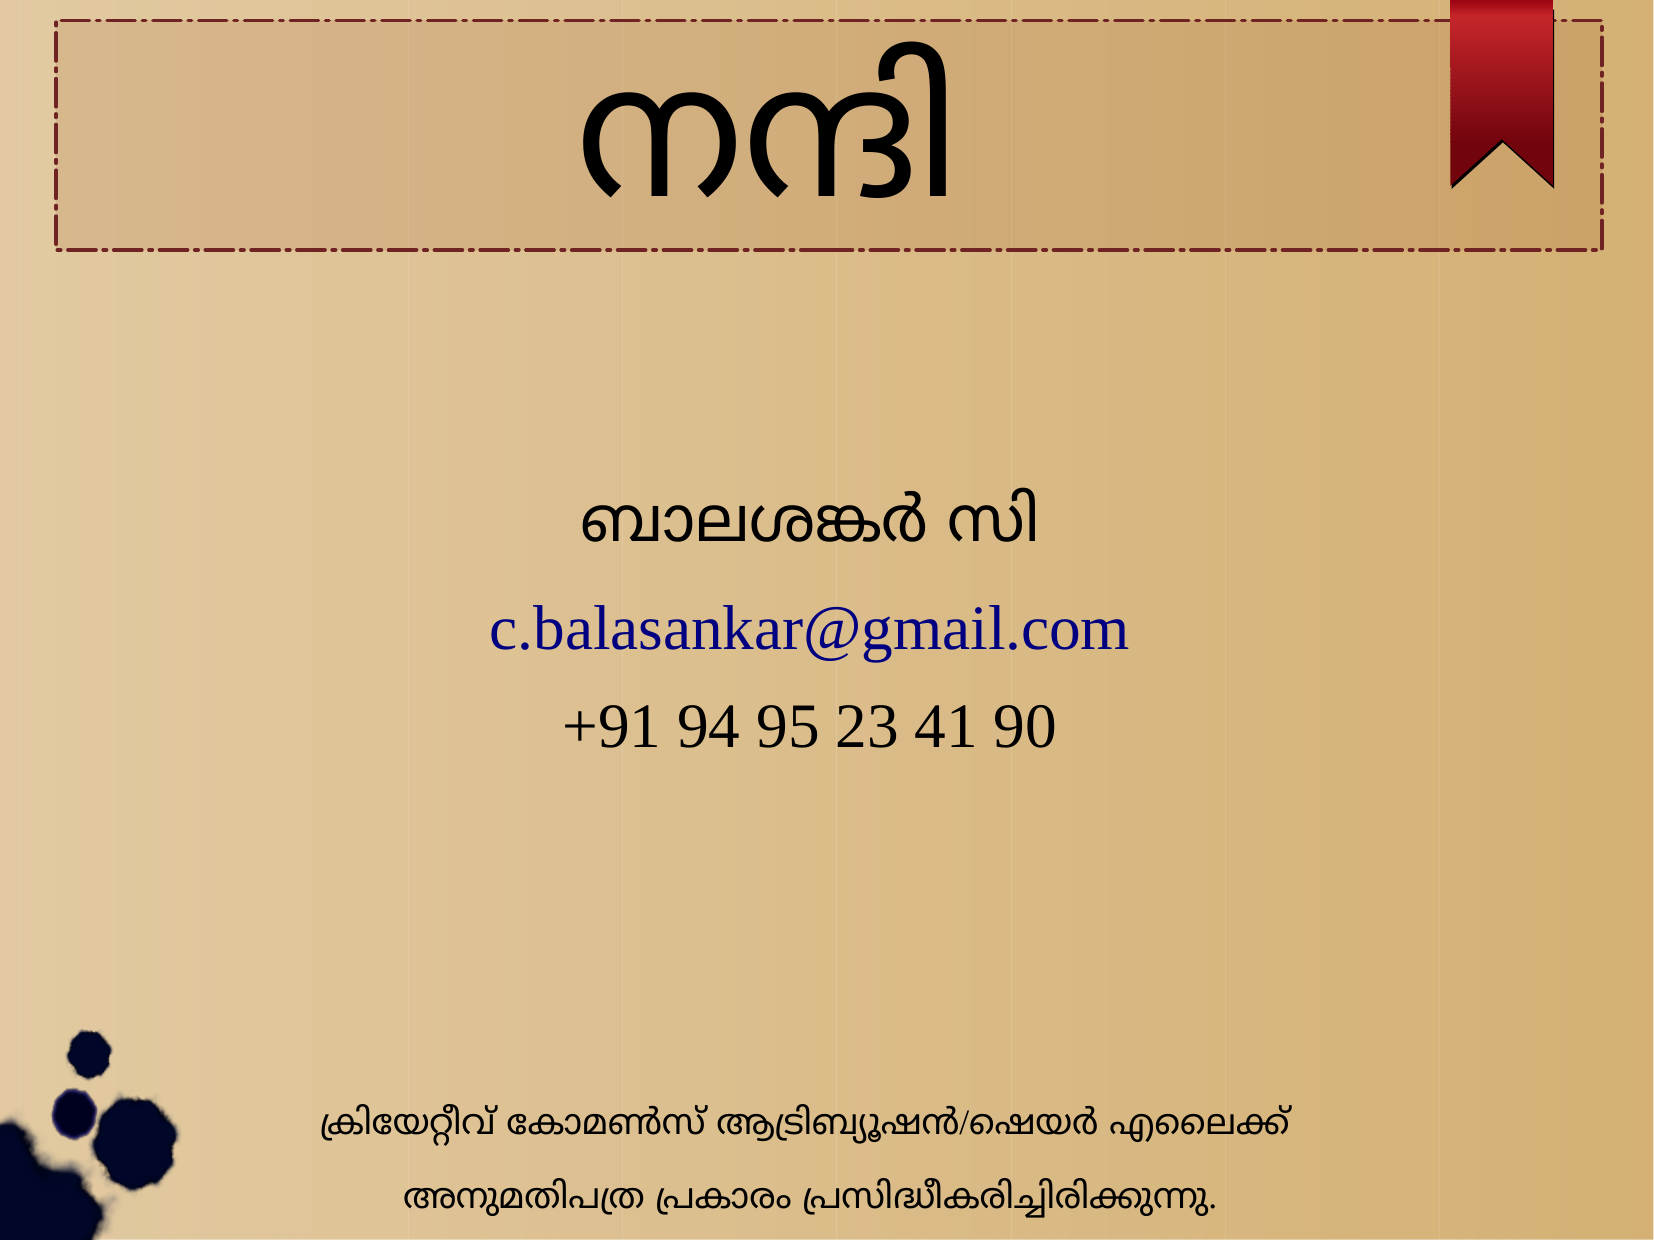

# നന്ദി
ബാലശങ്കർ സി
c.balasankar@gmail.com
+91 94 95 23 41 90
ക്രിയേറ്റീവ് കോമണ്‍സ് ആട്രിബ്യൂഷന്‍/ഷെയര്‍ എലൈക്ക്
അനുമതിപത്ര പ്രകാരം പ്രസിദ്ധീകരിച്ചിരിക്കുന്നു.